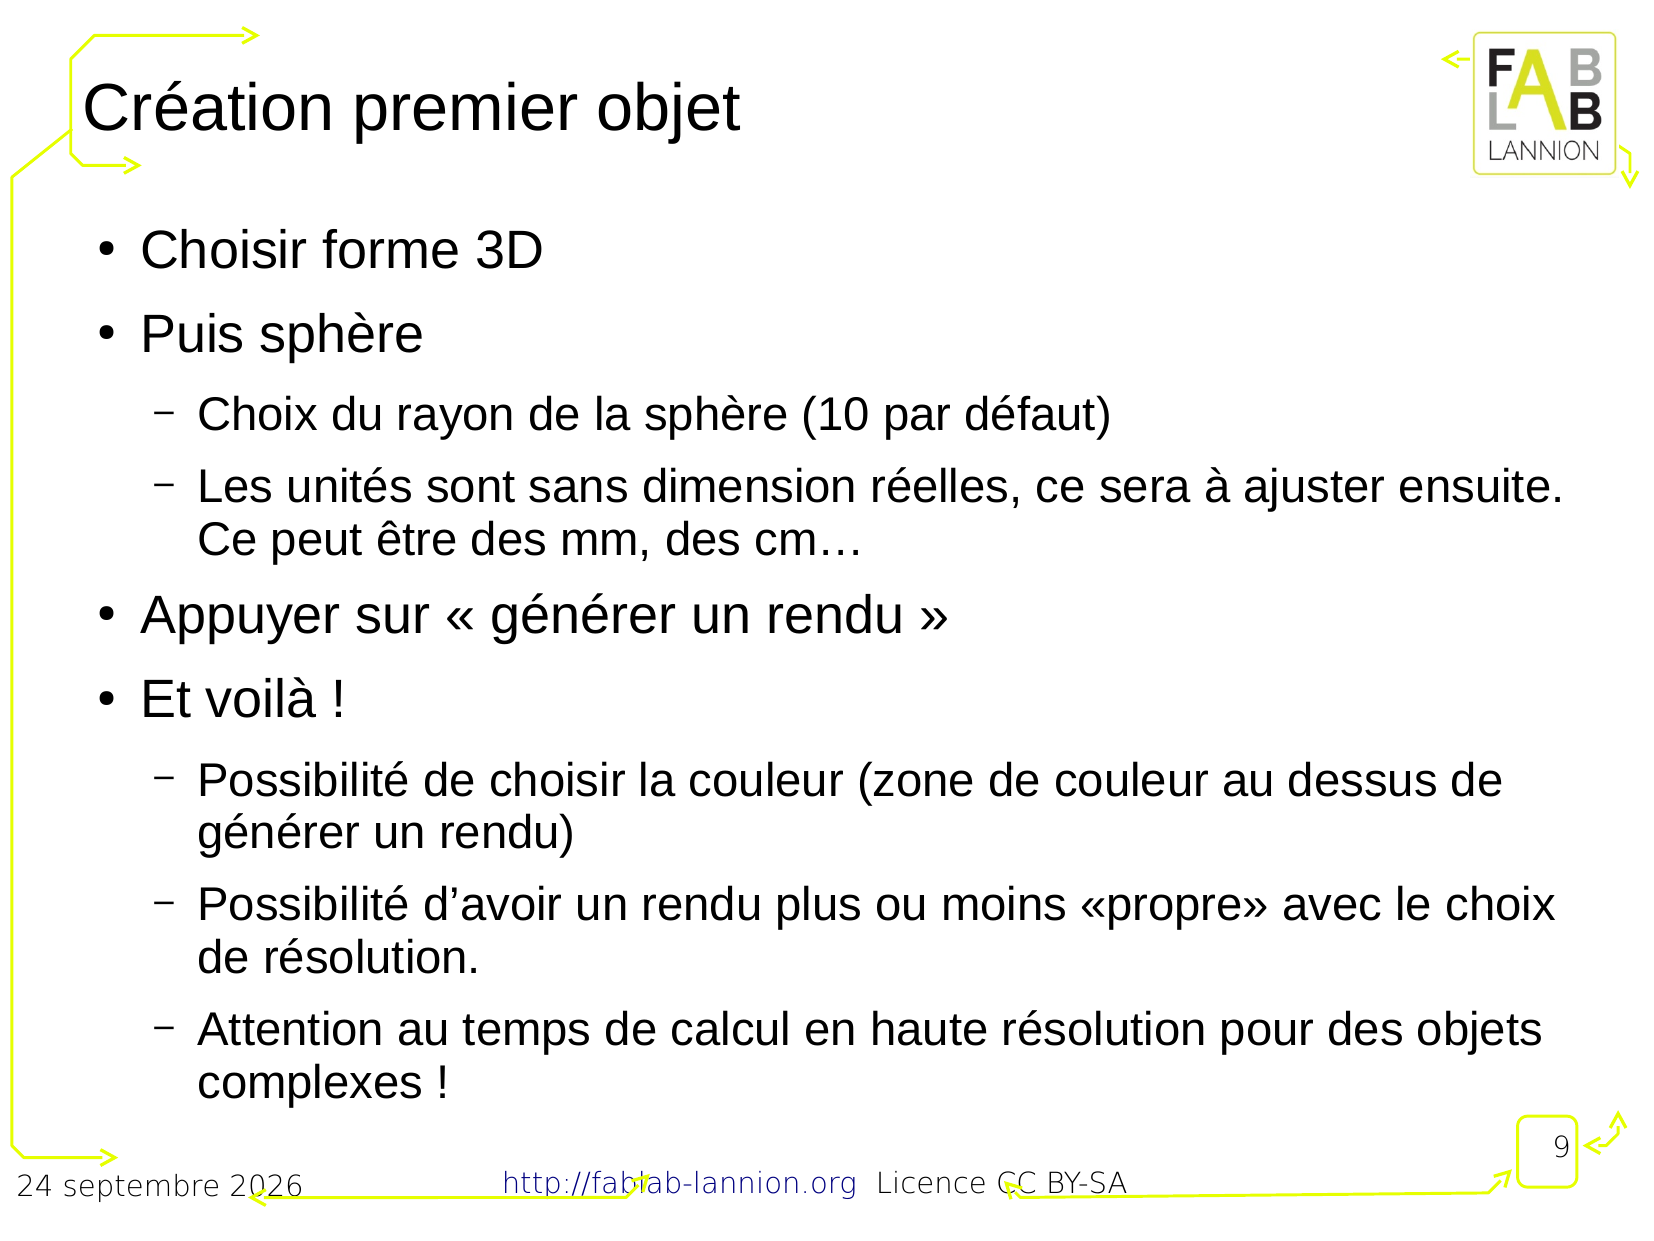

# Création premier objet
Choisir forme 3D
Puis sphère
Choix du rayon de la sphère (10 par défaut)
Les unités sont sans dimension réelles, ce sera à ajuster ensuite. Ce peut être des mm, des cm…
Appuyer sur « générer un rendu »
Et voilà !
Possibilité de choisir la couleur (zone de couleur au dessus de générer un rendu)
Possibilité d’avoir un rendu plus ou moins «propre» avec le choix de résolution.
Attention au temps de calcul en haute résolution pour des objets complexes !
9